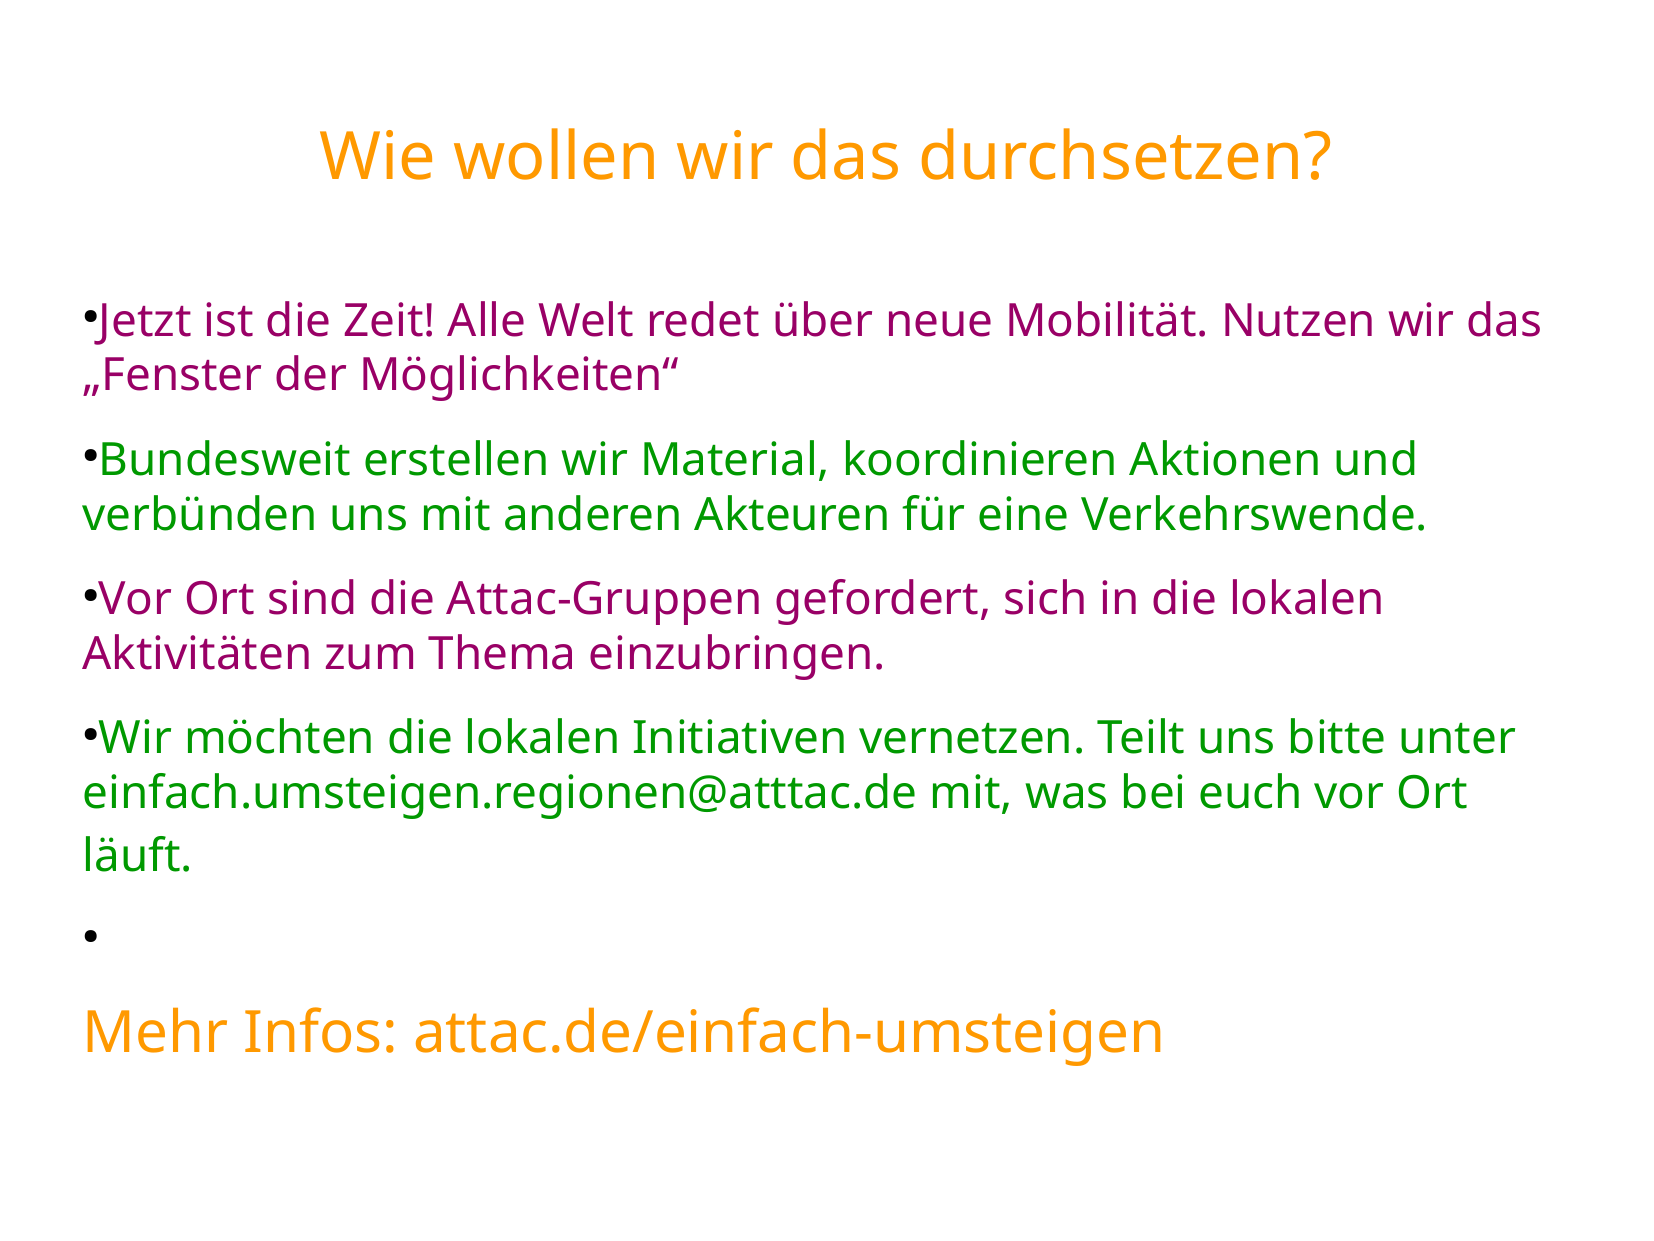

# Wie wollen wir das durchsetzen?
Jetzt ist die Zeit! Alle Welt redet über neue Mobilität. Nutzen wir das „Fenster der Möglichkeiten“
Bundesweit erstellen wir Material, koordinieren Aktionen und verbünden uns mit anderen Akteuren für eine Verkehrswende.
Vor Ort sind die Attac-Gruppen gefordert, sich in die lokalen Aktivitäten zum Thema einzubringen.
Wir möchten die lokalen Initiativen vernetzen. Teilt uns bitte unter einfach.umsteigen.regionen@atttac.de mit, was bei euch vor Ort läuft.
Mehr Infos: attac.de/einfach-umsteigen